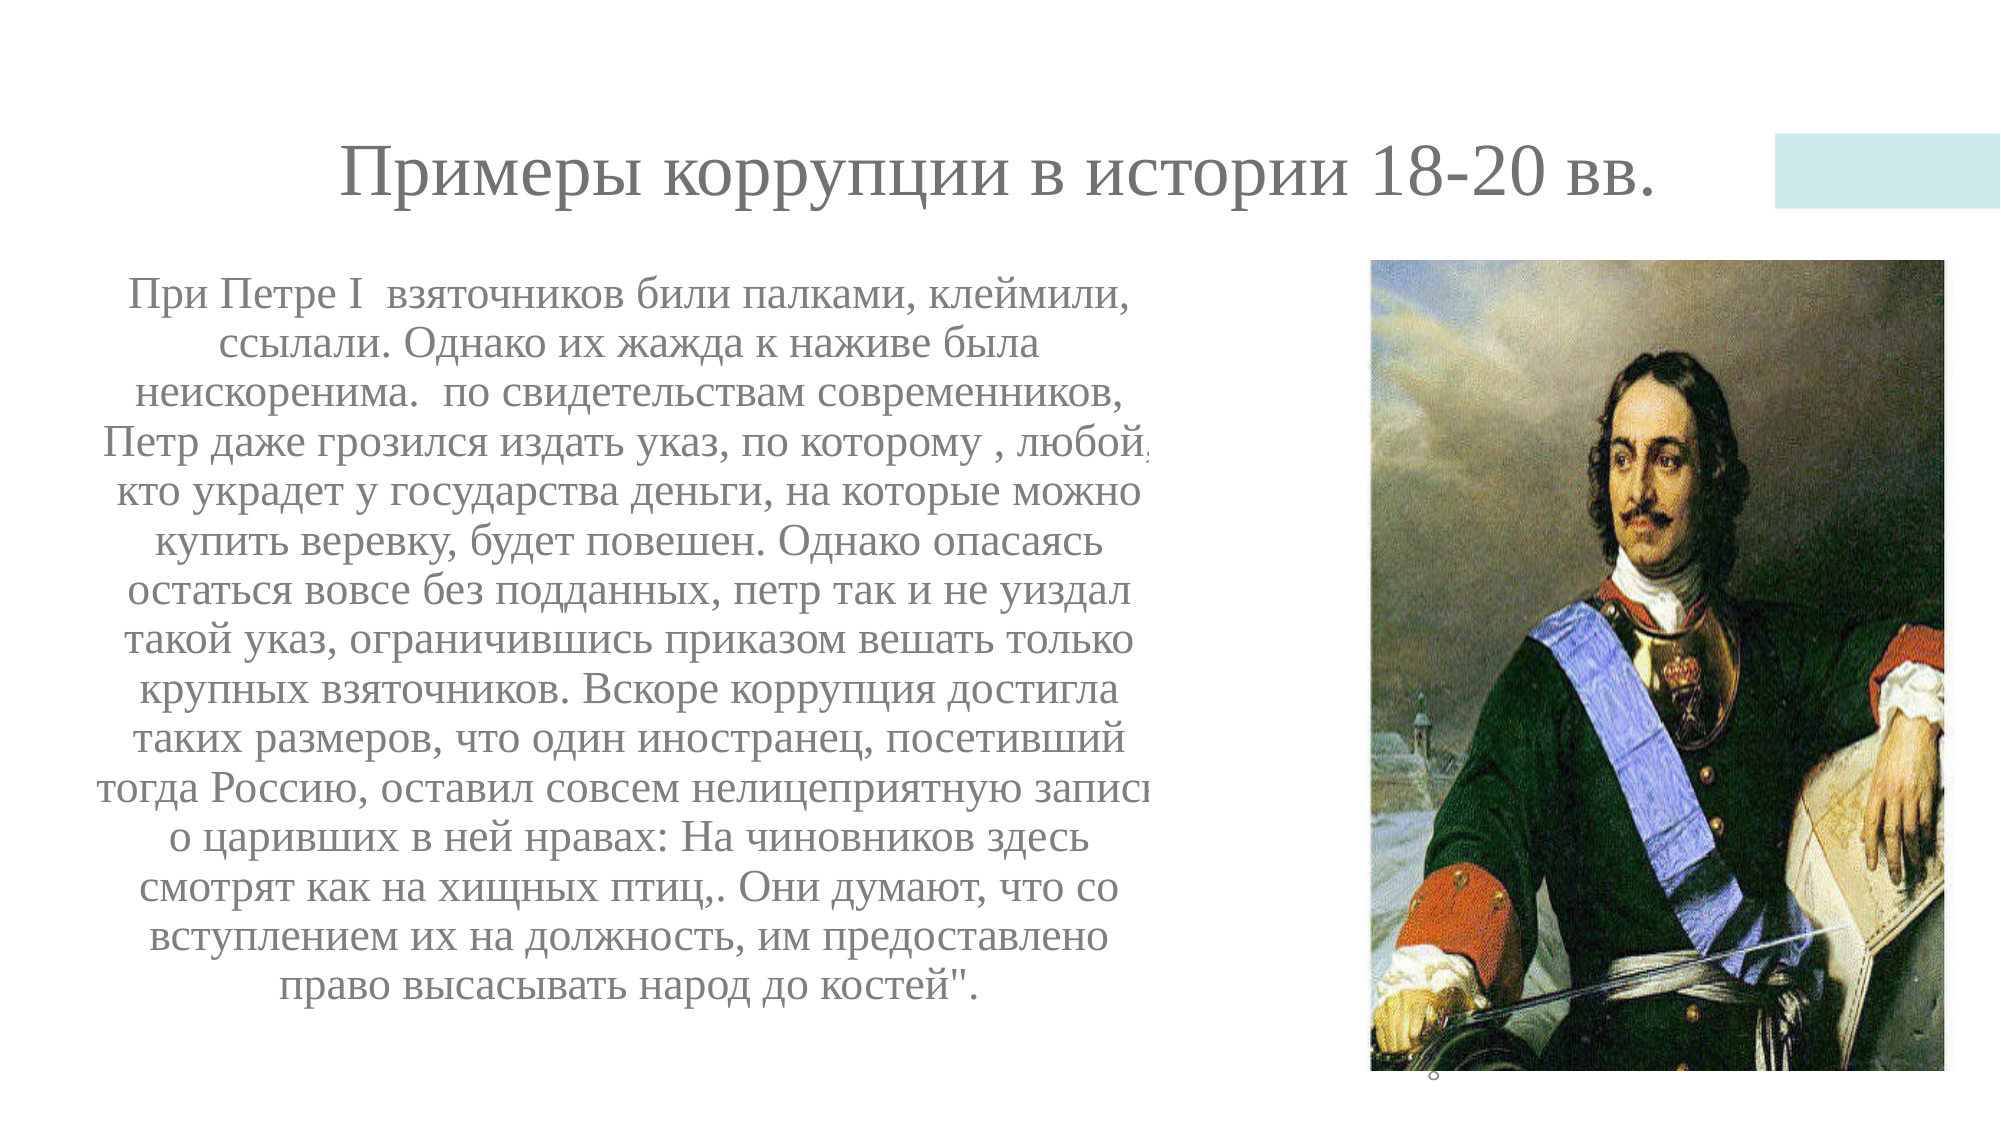

# Примеры коррупции в истории 18-20 вв.
При Петре I  взяточников били палками, клеймили, ссылали. Однако их жажда к наживе была неискоренима.  по свидетельствам современников, Петр даже грозился издать указ, по которому , любой, кто украдет у государства деньги, на которые можно купить веревку, будет повешен. Однако опасаясь остаться вовсе без подданных, петр так и не уиздал такой указ, ограничившись приказом вешать только крупных взяточников. Вскоре коррупция достигла таких размеров, что один иностранец, посетивший тогда Россию, оставил совсем нелицеприятную запись о царивших в ней нравах: На чиновников здесь смотрят как на хищных птиц,. Они думают, что со вступлением их на должность, им предоставлено право высасывать народ до костей".